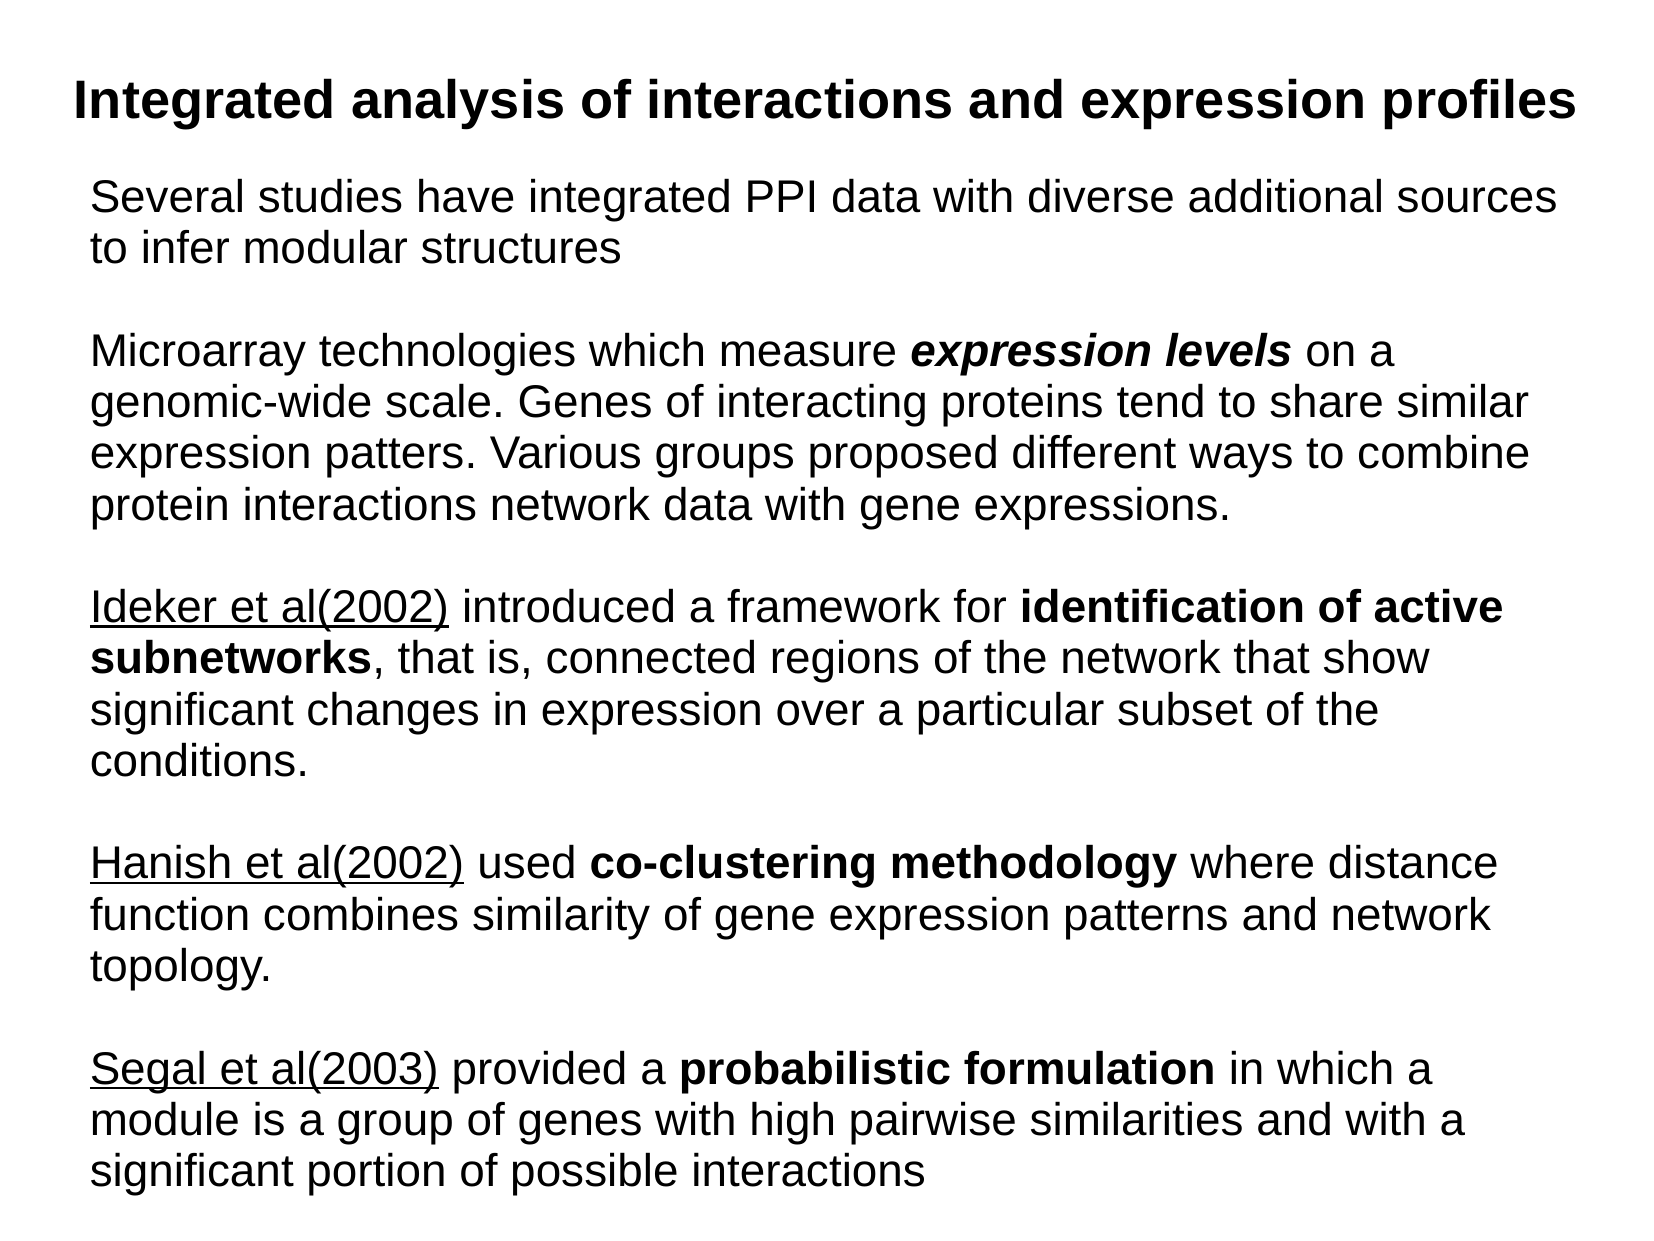

Integrated analysis of interactions and expression profiles
Several studies have integrated PPI data with diverse additional sources to infer modular structures
Microarray technologies which measure expression levels on a genomic-wide scale. Genes of interacting proteins tend to share similar expression patters. Various groups proposed different ways to combine protein interactions network data with gene expressions.
Ideker et al(2002) introduced a framework for identification of active subnetworks, that is, connected regions of the network that show significant changes in expression over a particular subset of the conditions.
Hanish et al(2002) used co-clustering methodology where distance function combines similarity of gene expression patterns and network topology.
Segal et al(2003) provided a probabilistic formulation in which a module is a group of genes with high pairwise similarities and with a significant portion of possible interactions